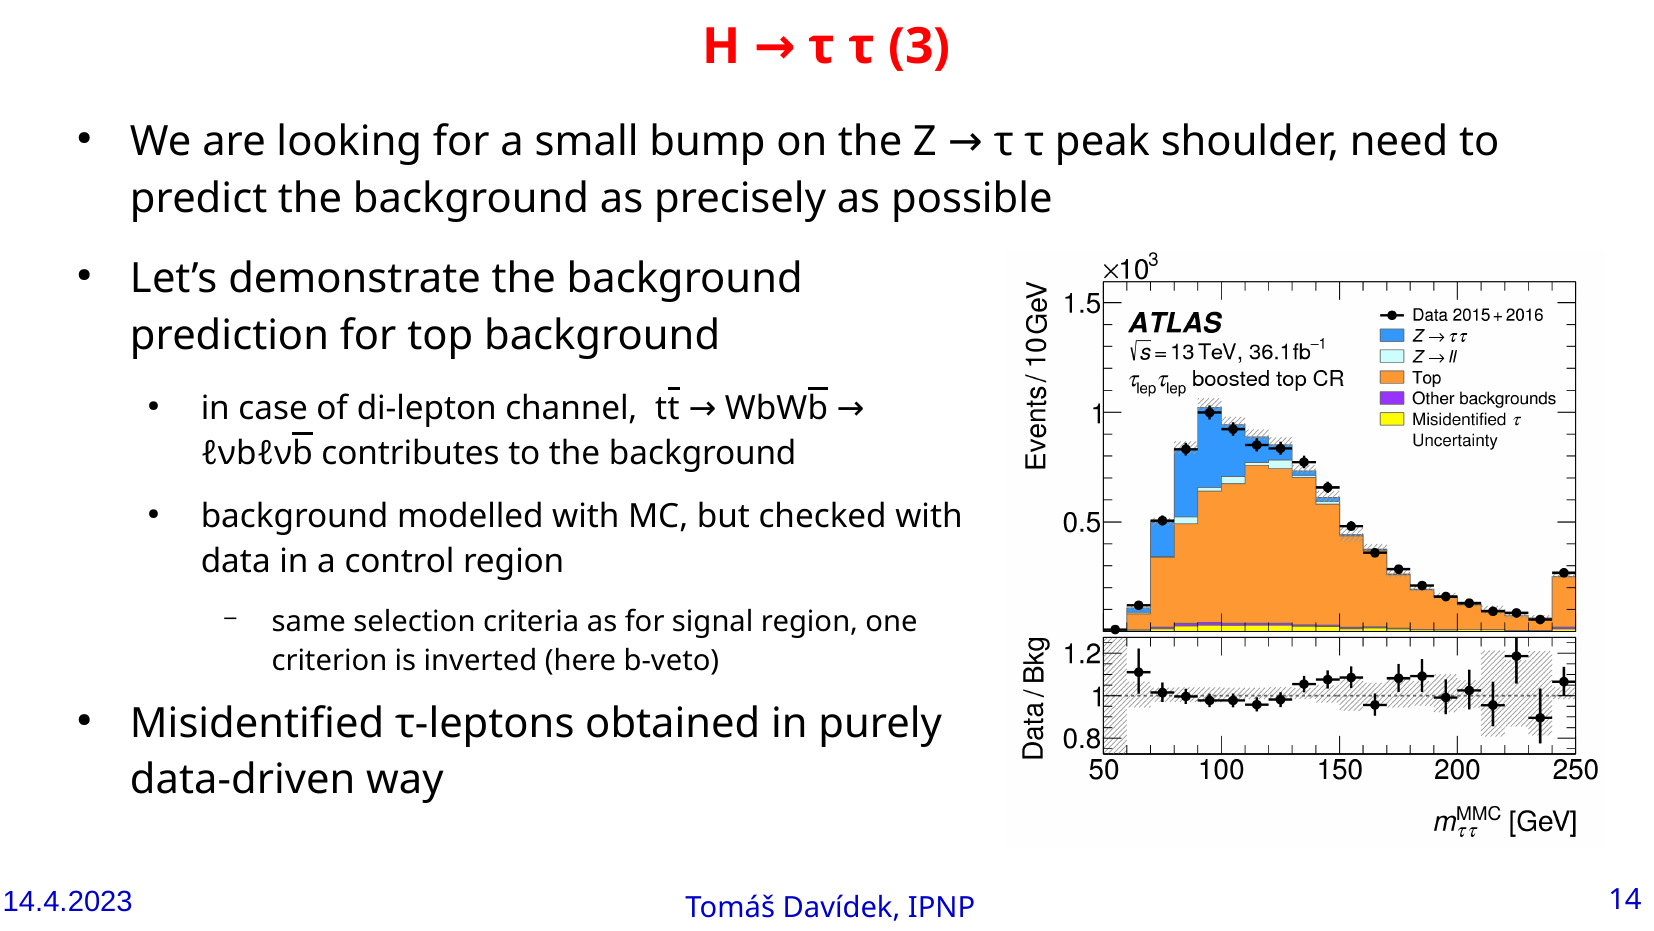

# H → τ τ (3)
We are looking for a small bump on the Z → τ τ peak shoulder, need to predict the background as precisely as possible
Let’s demonstrate the background prediction for top background
in case of di-lepton channel, tt → WbWb → ℓνbℓνb contributes to the background
background modelled with MC, but checked with data in a control region
same selection criteria as for signal region, one criterion is inverted (here b-veto)
Misidentified τ-leptons obtained in purely data-driven way
14
T.Davidek, IPNP